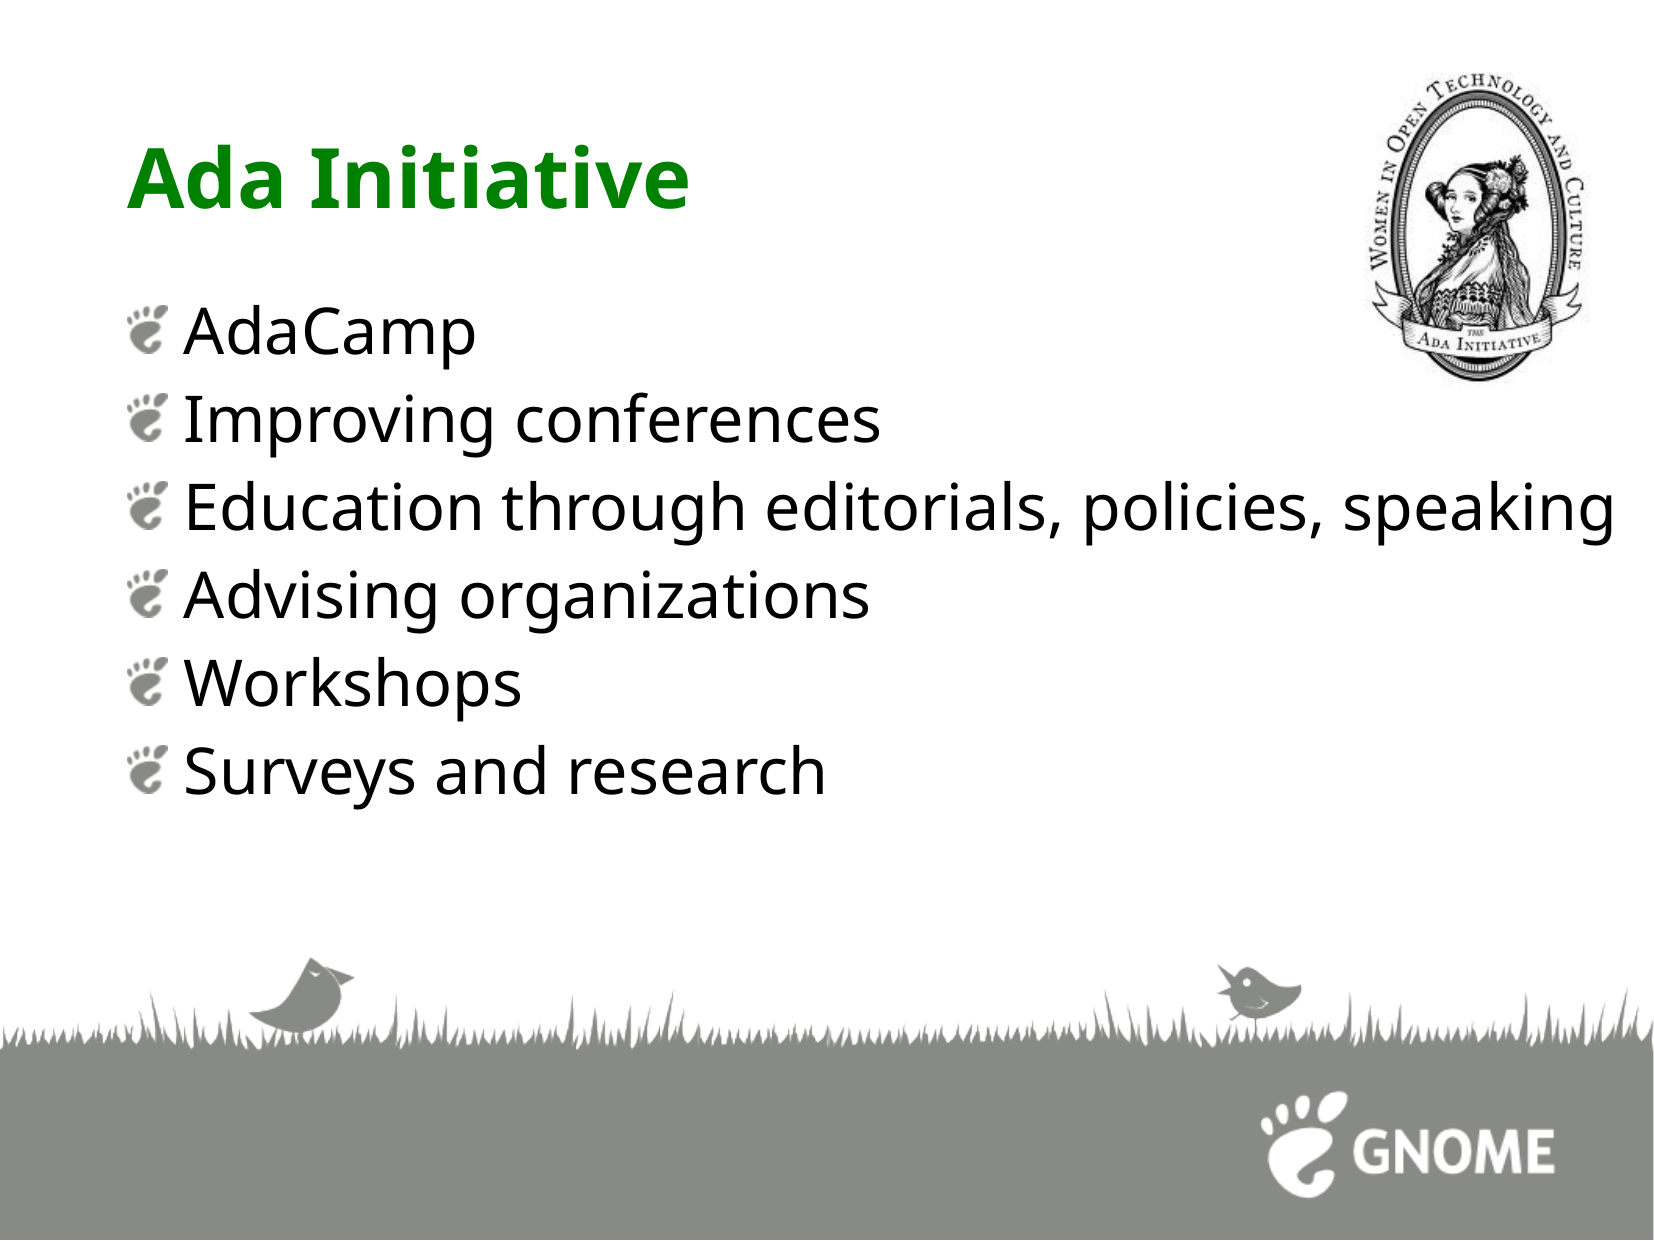

Ada Initiative
 AdaCamp
 Improving conferences
 Education through editorials, policies, speaking
 Advising organizations
 Workshops
 Surveys and research